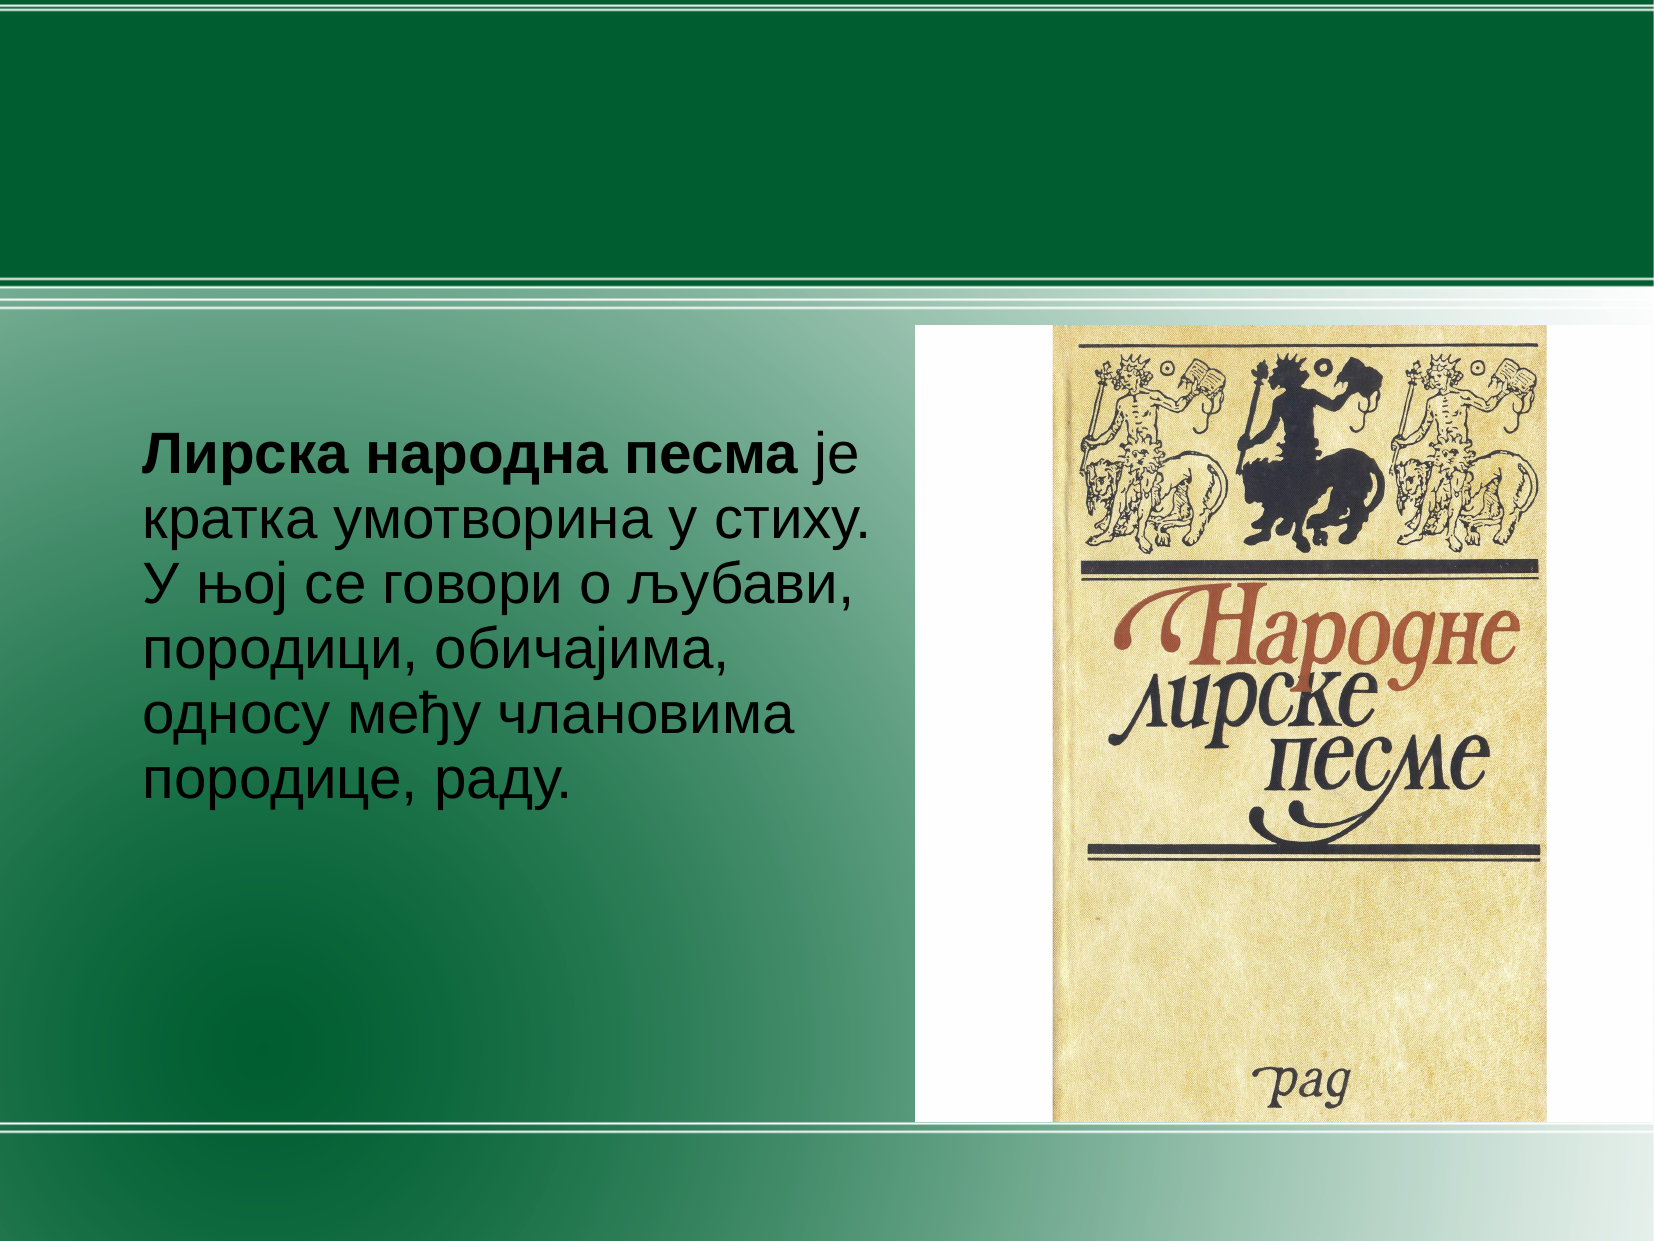

Лирска народна песма је кратка умотворина у стиху. У њој се говори о љубави, породици, обичајима, односу међу члановима породице, раду.